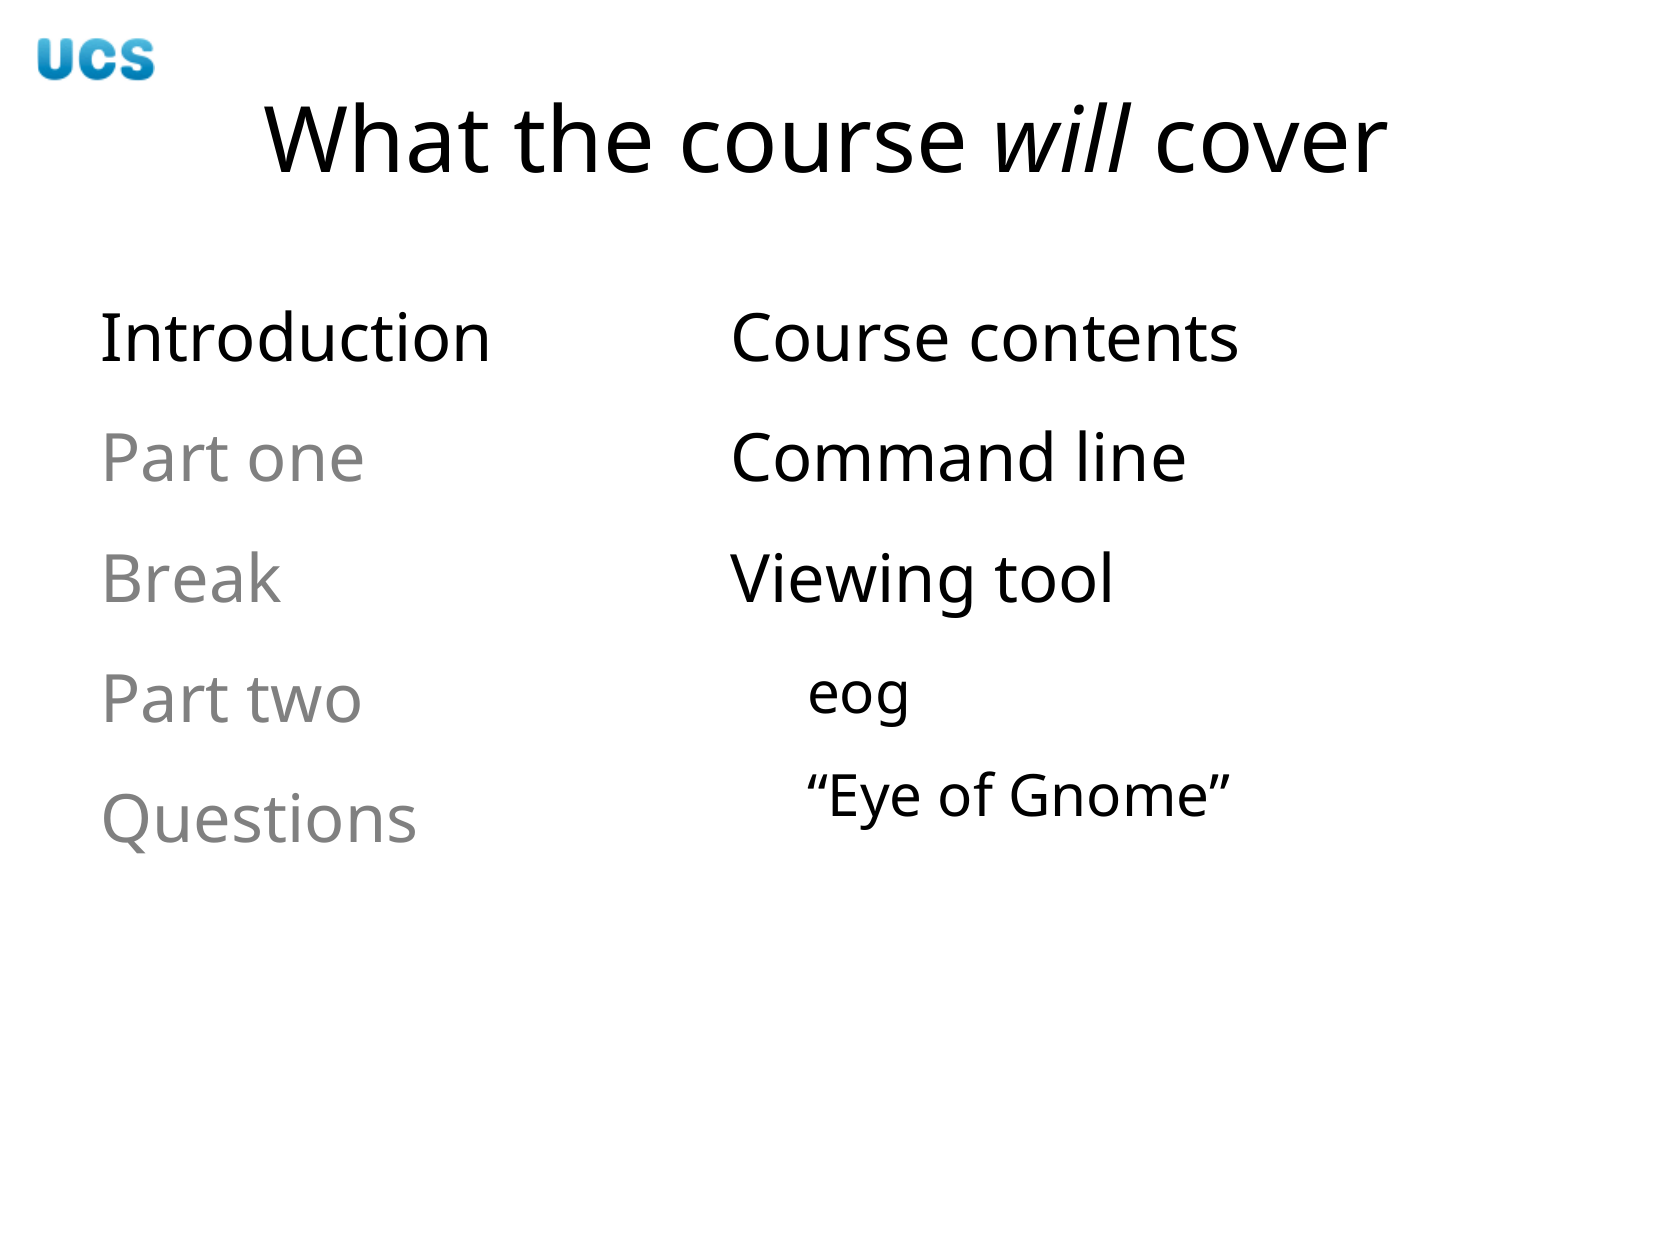

# What the course will cover
Introduction
Part one
Break
Part two
Questions
Course contents
Command line
Viewing tool
eog
“Eye of Gnome”